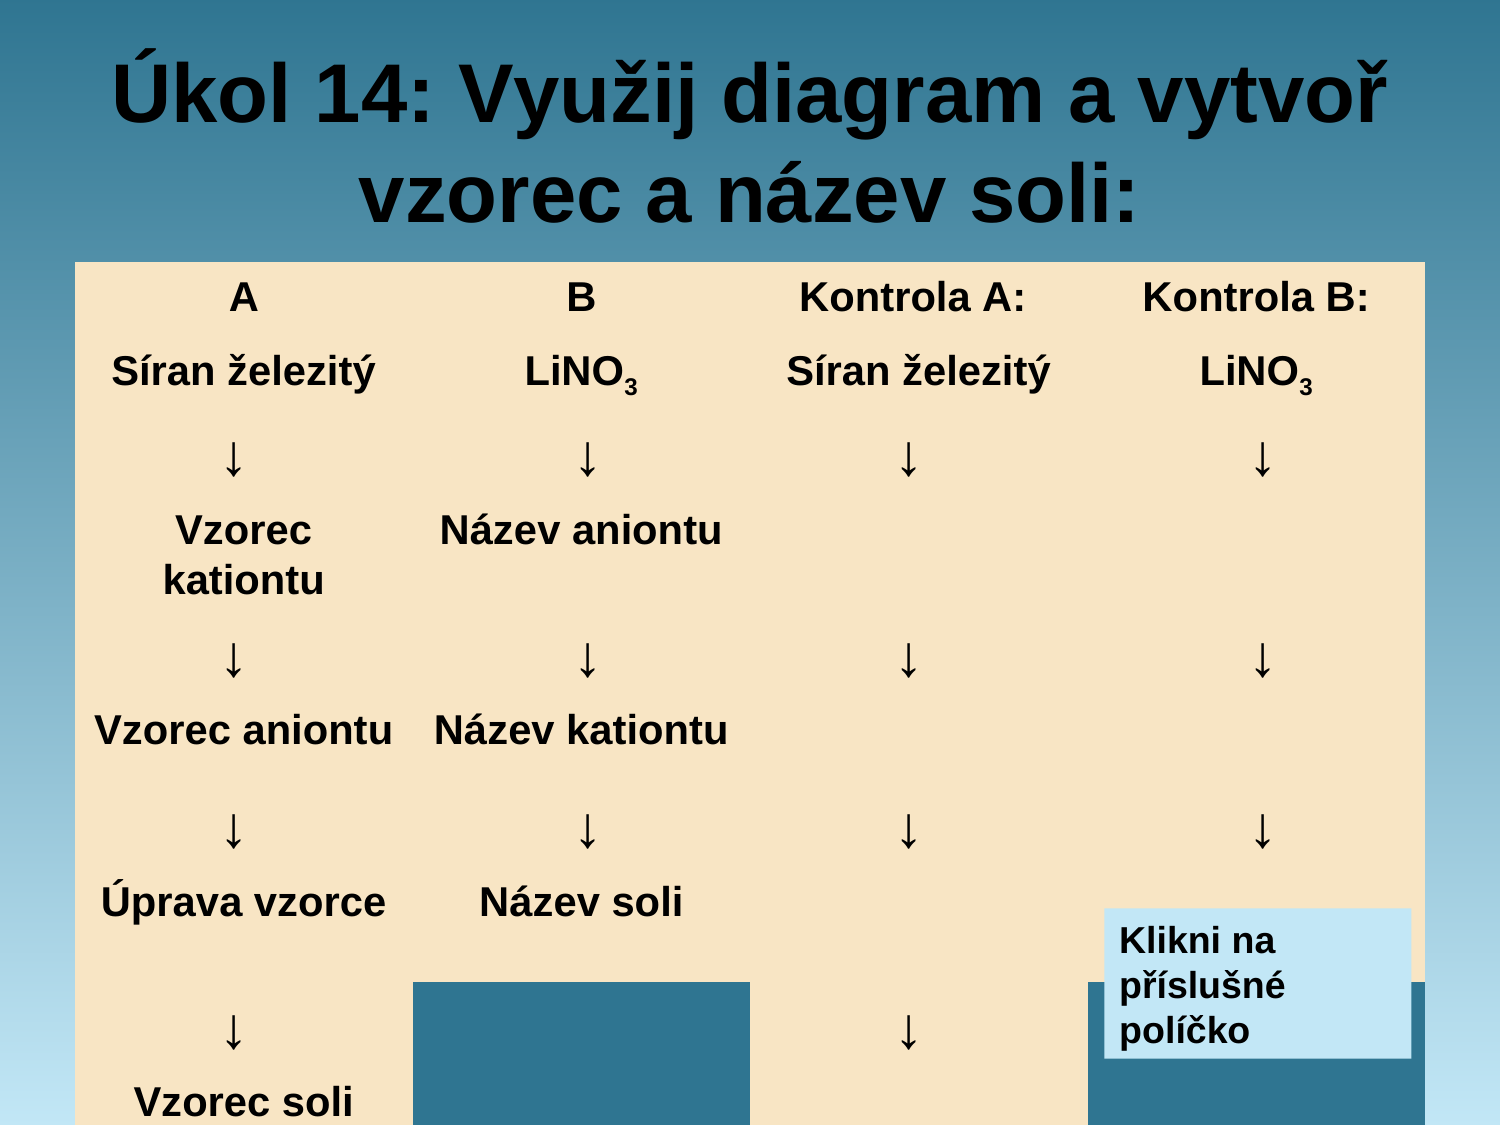

# Úkol 14: Využij diagram a vytvoř vzorec a název soli:
| A | B | Kontrola A: | Kontrola B: |
| --- | --- | --- | --- |
| Síran železitý | LiNO3 | Síran železitý | LiNO3 |
| ↓ ↓ | | ↓ ↓ | |
| Vzorec kationtu | Název aniontu | Fe3+ | dusičnanový |
| ↓ ↓ | | ↓ ↓ | |
| Vzorec aniontu | Název kationtu | SO42- | lithný |
| ↓ ↓ | | ↓ ↓ | |
| Úprava vzorce | Název soli | FeIIISO4-II | Dusičnan lithný |
| ↓ | | ↓ | |
| Vzorec soli | | Fe2(SO4)3 | |
Klikni na příslušné políčko